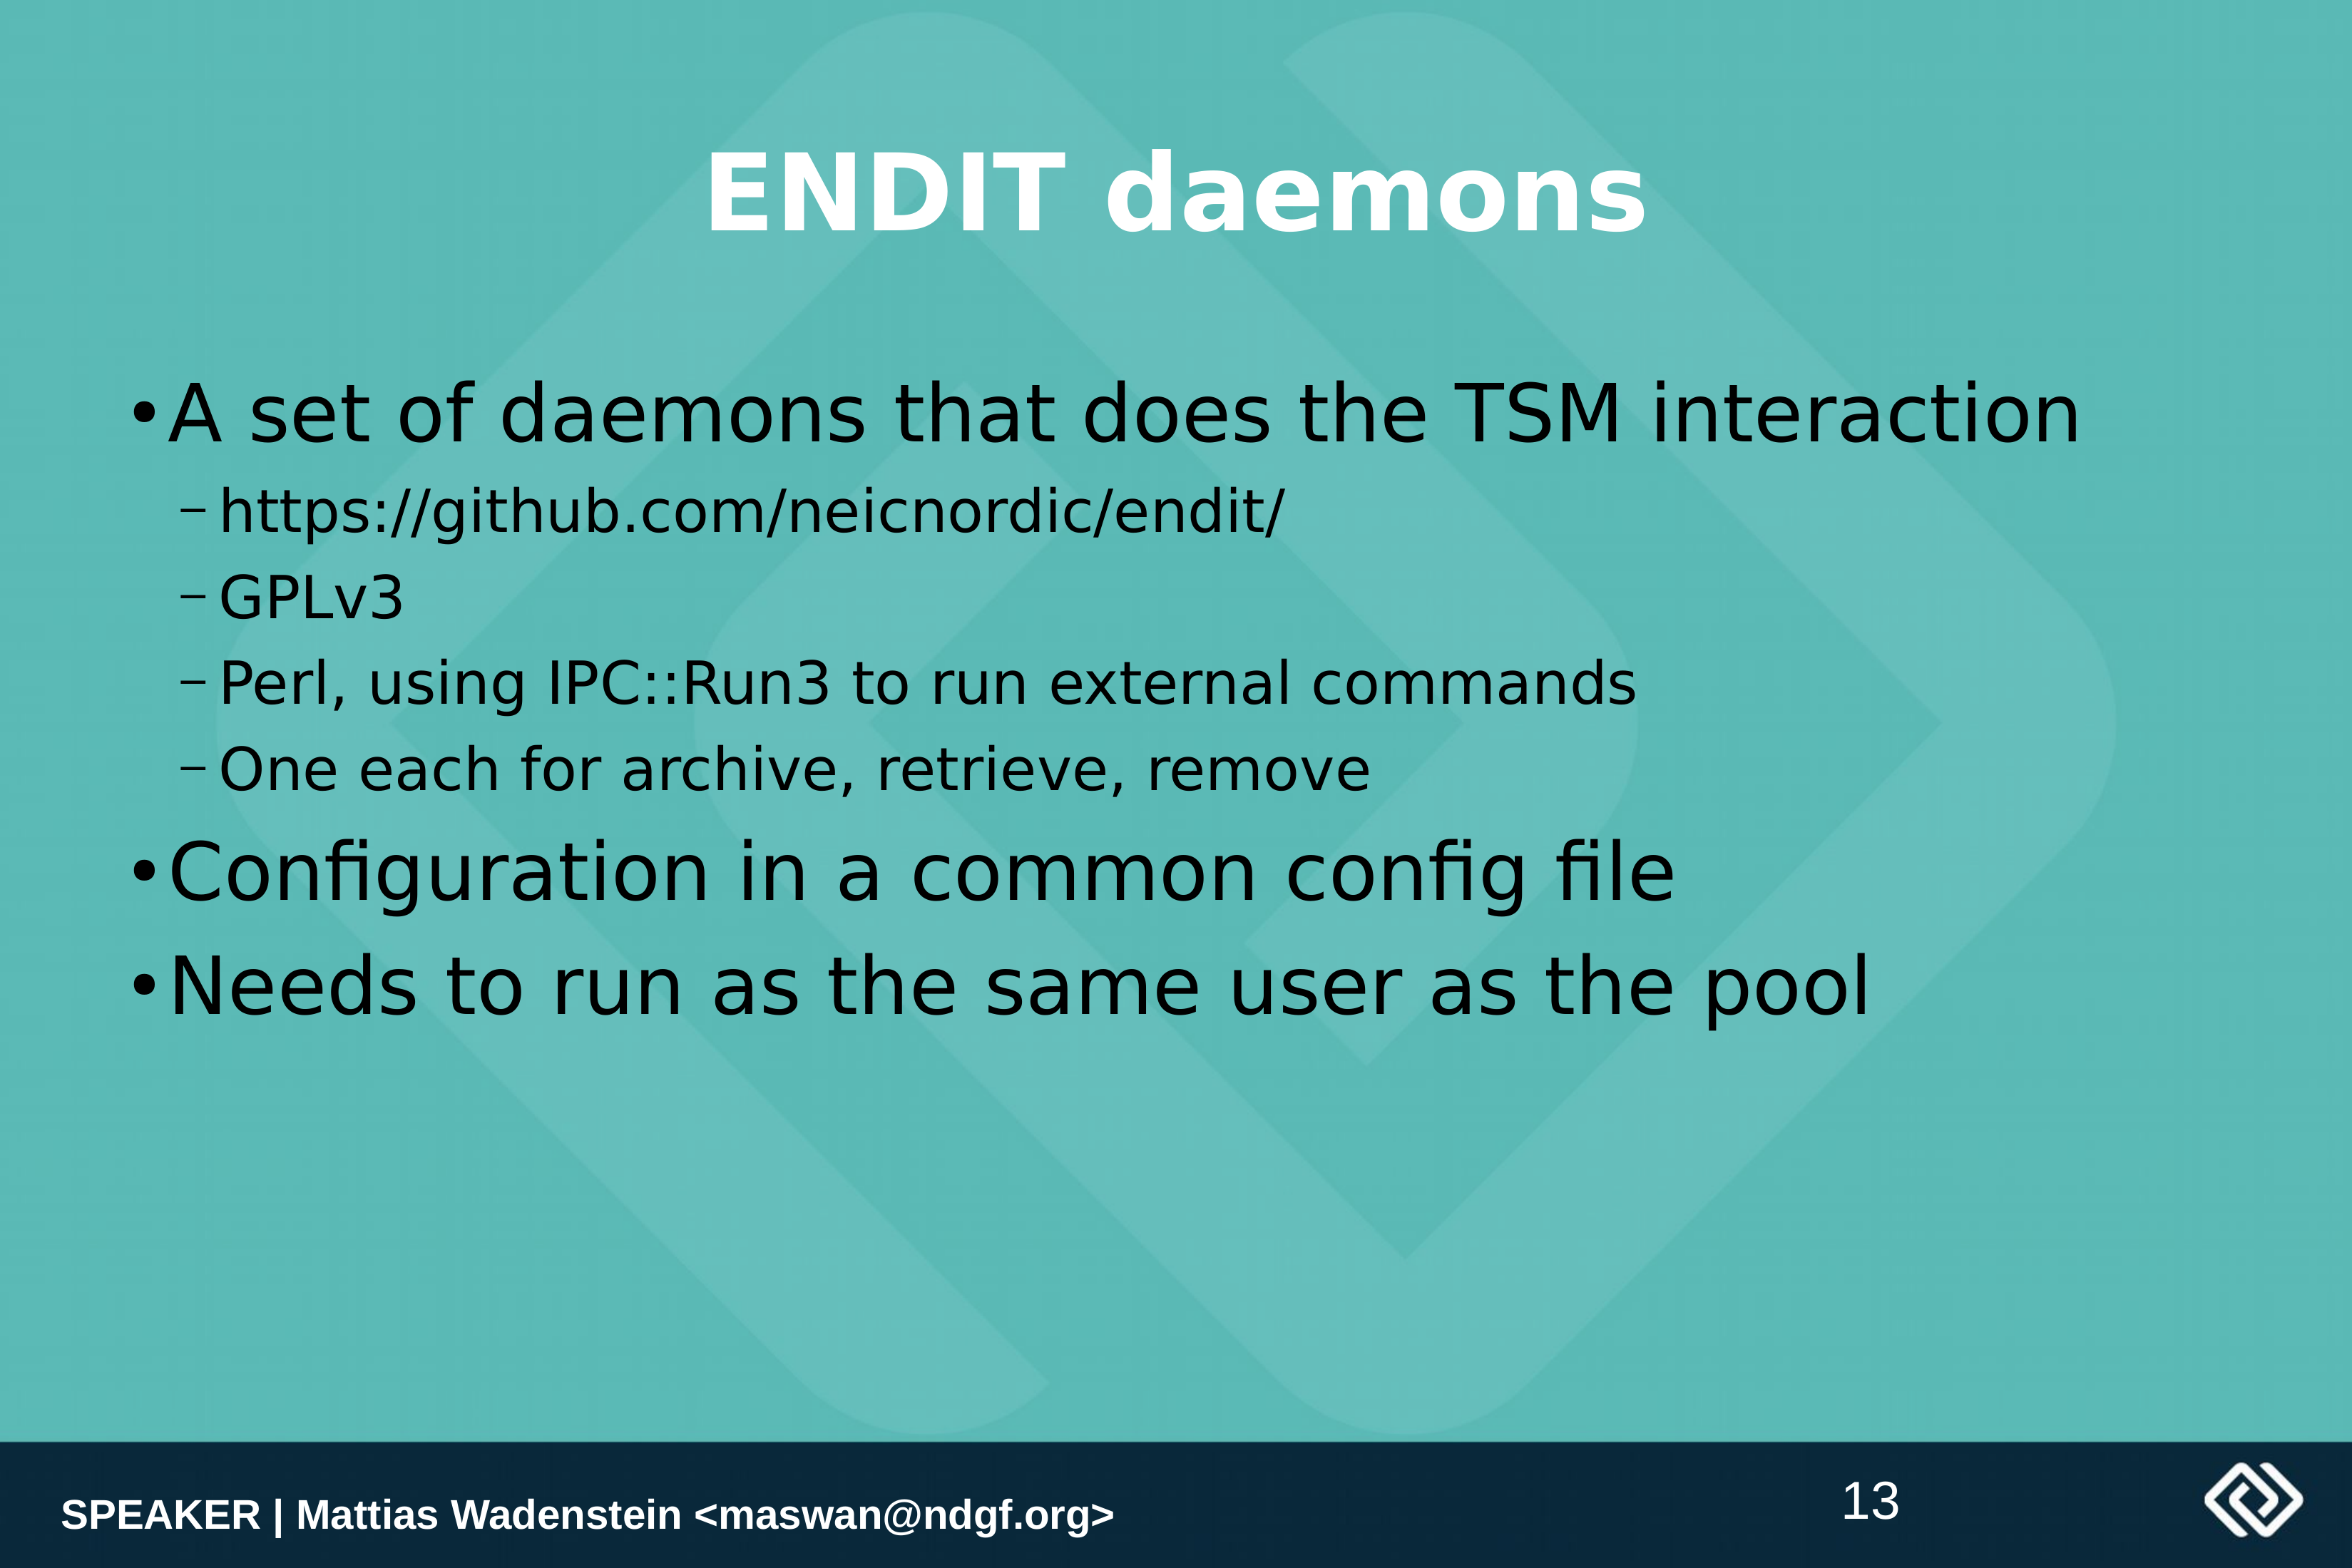

# ENDIT daemons
A set of daemons that does the TSM interaction
https://github.com/neicnordic/endit/
GPLv3
Perl, using IPC::Run3 to run external commands
One each for archive, retrieve, remove
Configuration in a common config file
Needs to run as the same user as the pool